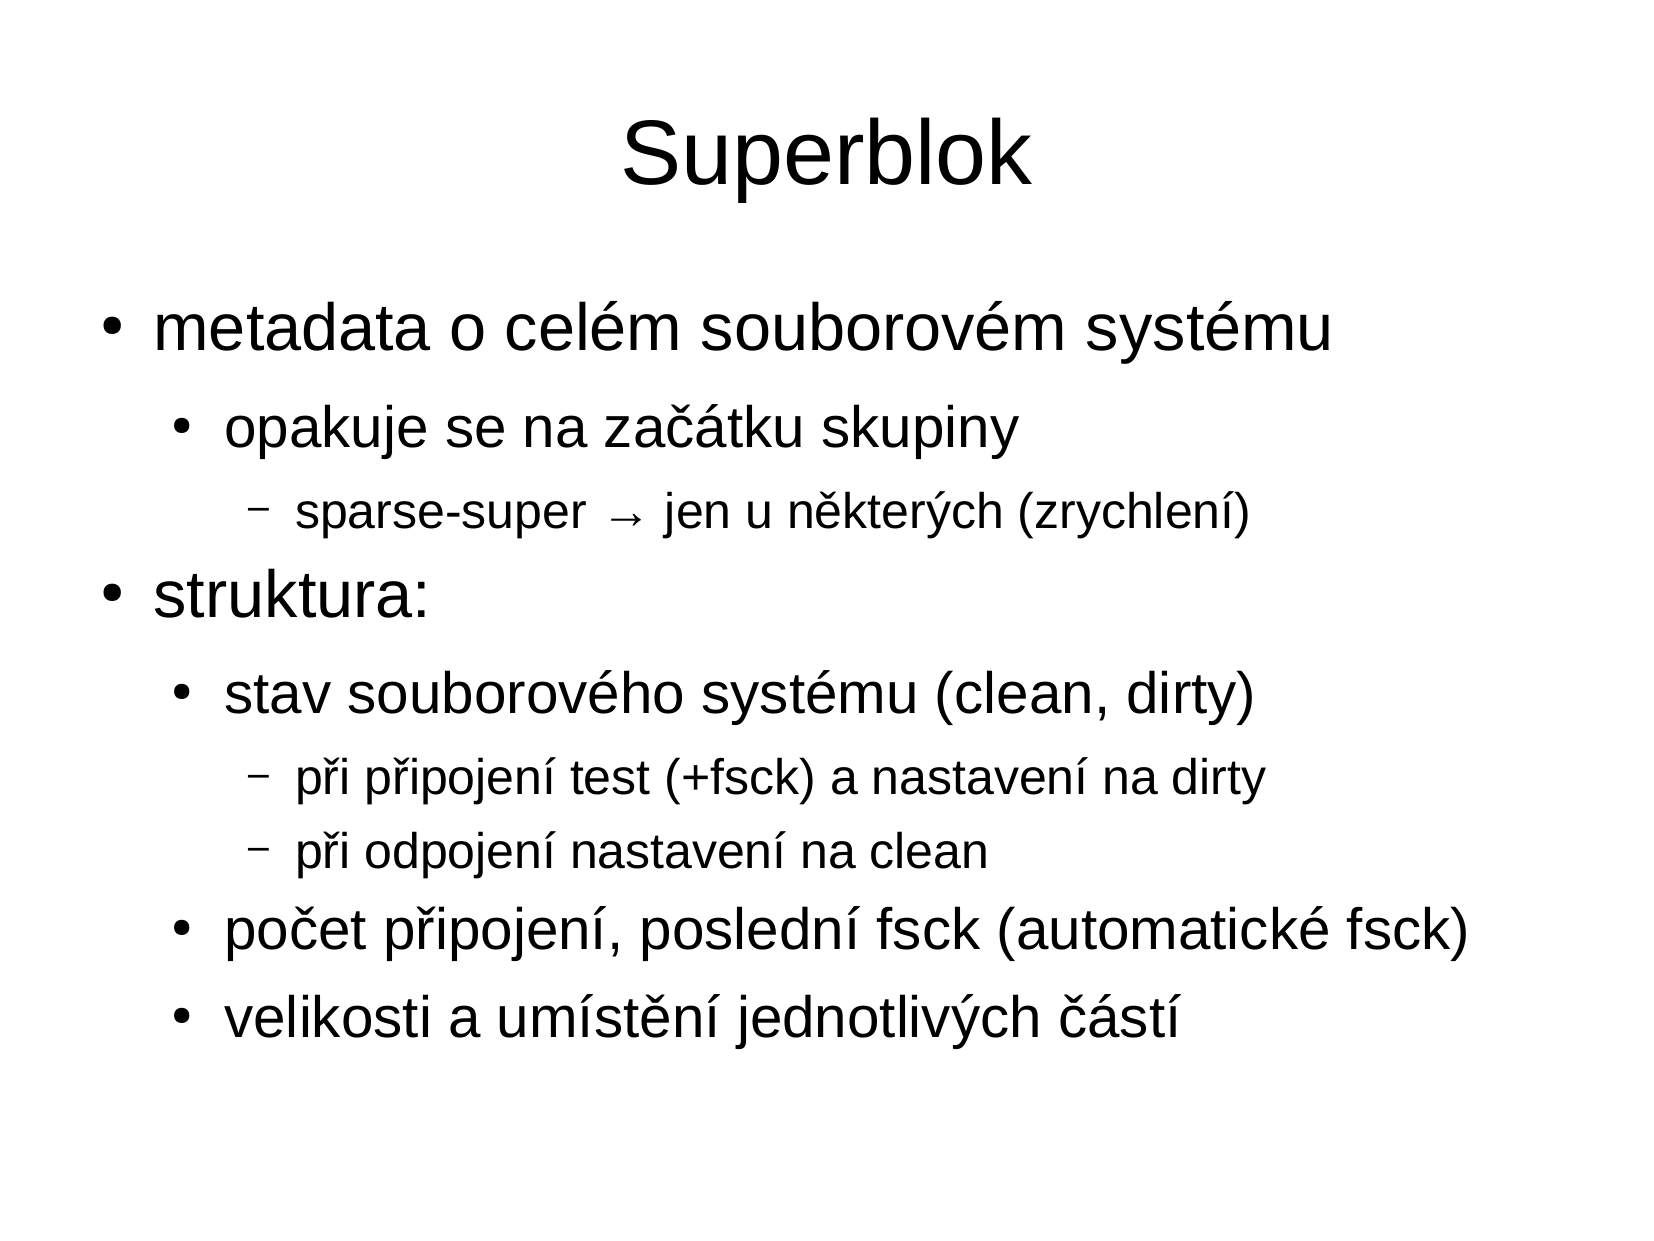

# Superblok
metadata o celém souborovém systému
opakuje se na začátku skupiny
sparse-super → jen u některých (zrychlení)
struktura:
stav souborového systému (clean, dirty)
při připojení test (+fsck) a nastavení na dirty
při odpojení nastavení na clean
počet připojení, poslední fsck (automatické fsck)
velikosti a umístění jednotlivých částí